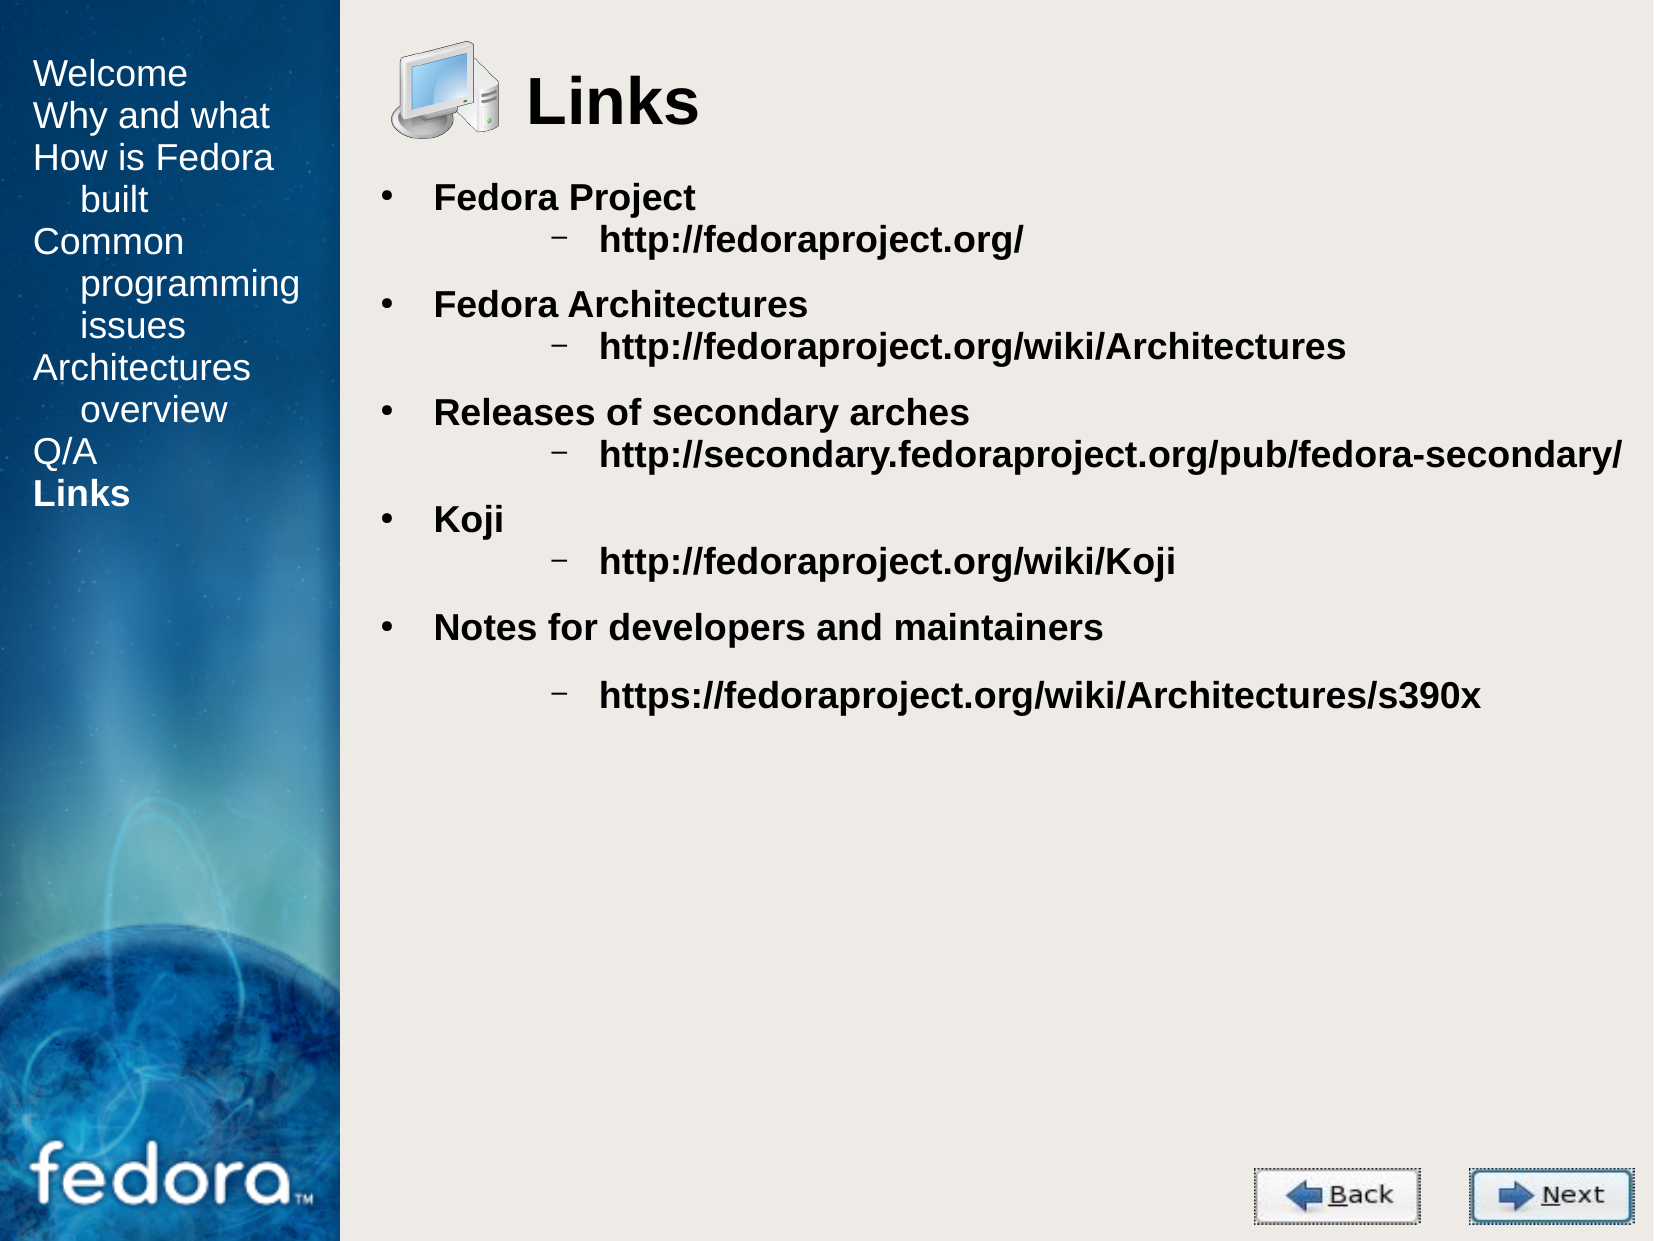

Welcome
Why and what
How is Fedora built
Common programming issues
Architectures overview
Q/A
Links
# Agenda
Links
Fedora Project
http://fedoraproject.org/
Fedora Architectures
http://fedoraproject.org/wiki/Architectures
Releases of secondary arches
http://secondary.fedoraproject.org/pub/fedora-secondary/
Koji
http://fedoraproject.org/wiki/Koji
Notes for developers and maintainers
https://fedoraproject.org/wiki/Architectures/s390x